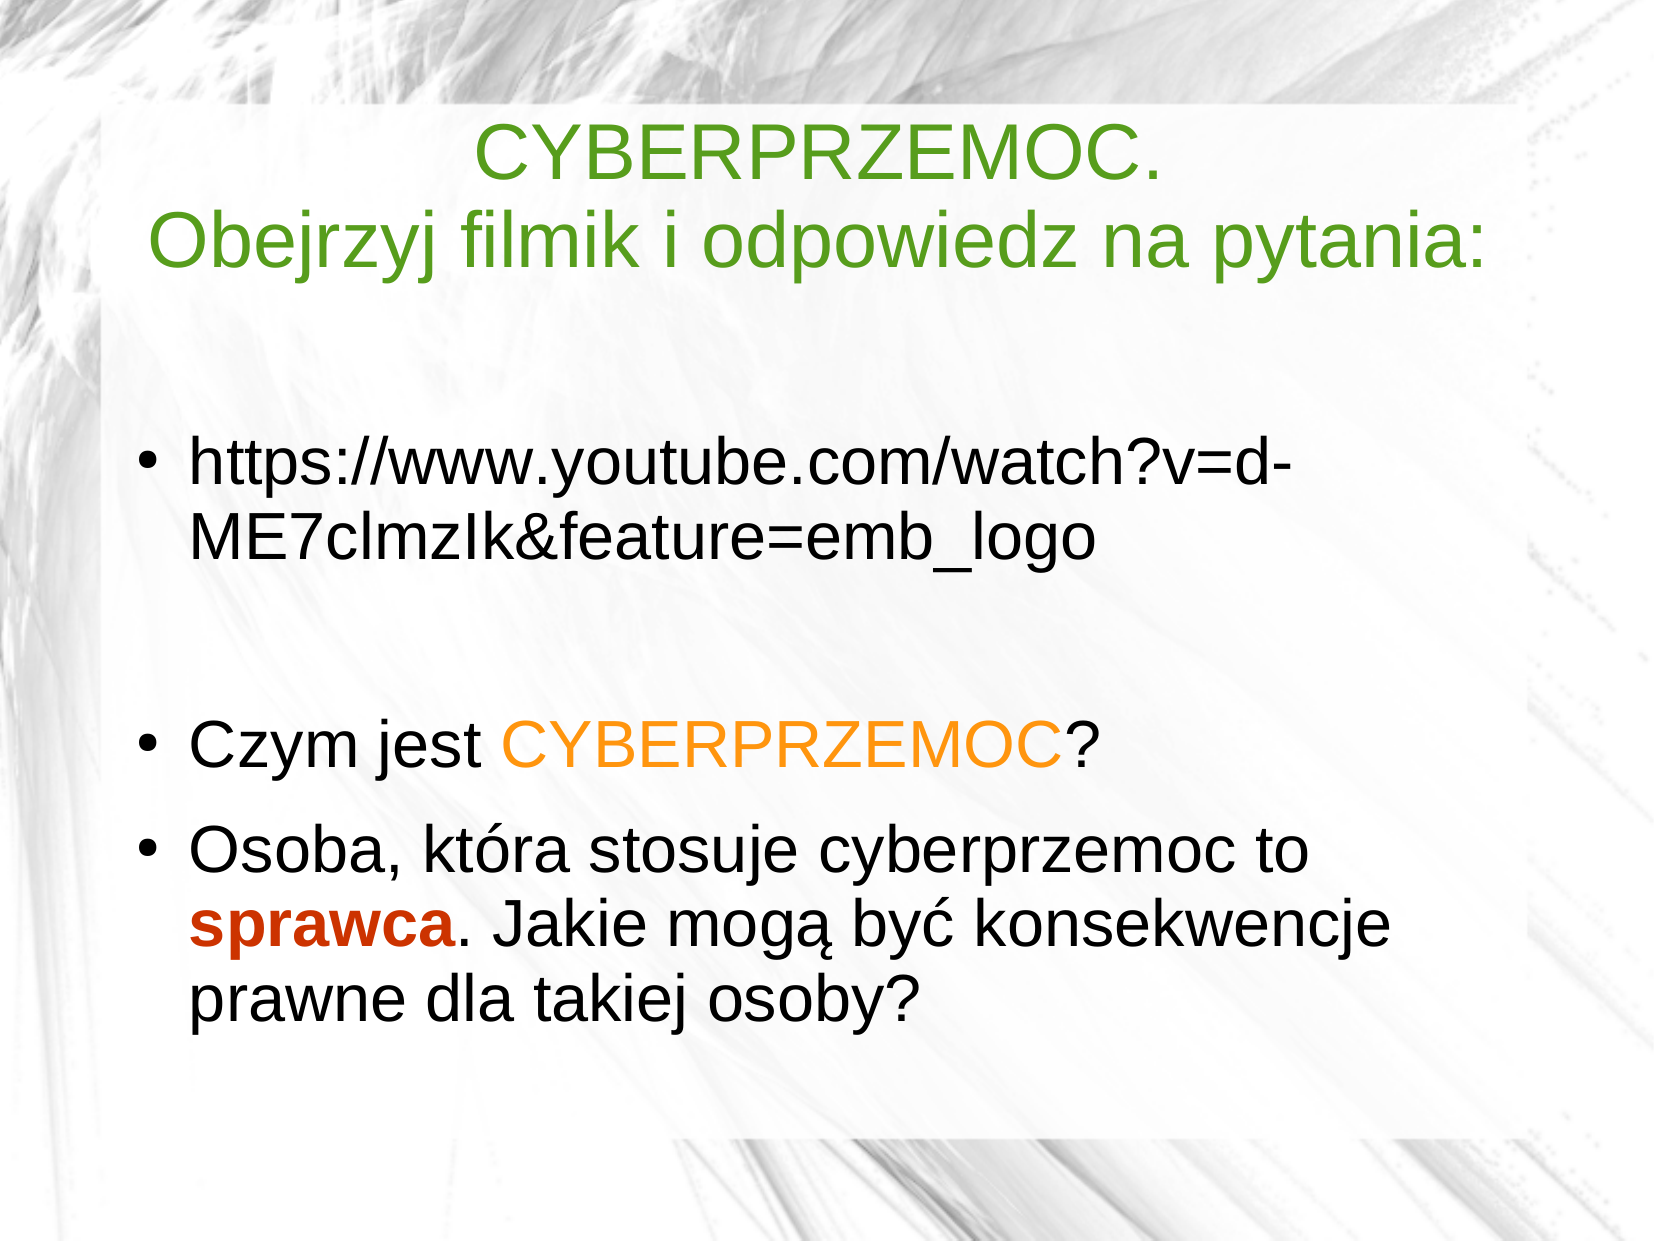

# CYBERPRZEMOC. Obejrzyj filmik i odpowiedz na pytania:
https://www.youtube.com/watch?v=d-ME7clmzIk&feature=emb_logo
Czym jest CYBERPRZEMOC?
Osoba, która stosuje cyberprzemoc to sprawca. Jakie mogą być konsekwencje prawne dla takiej osoby?